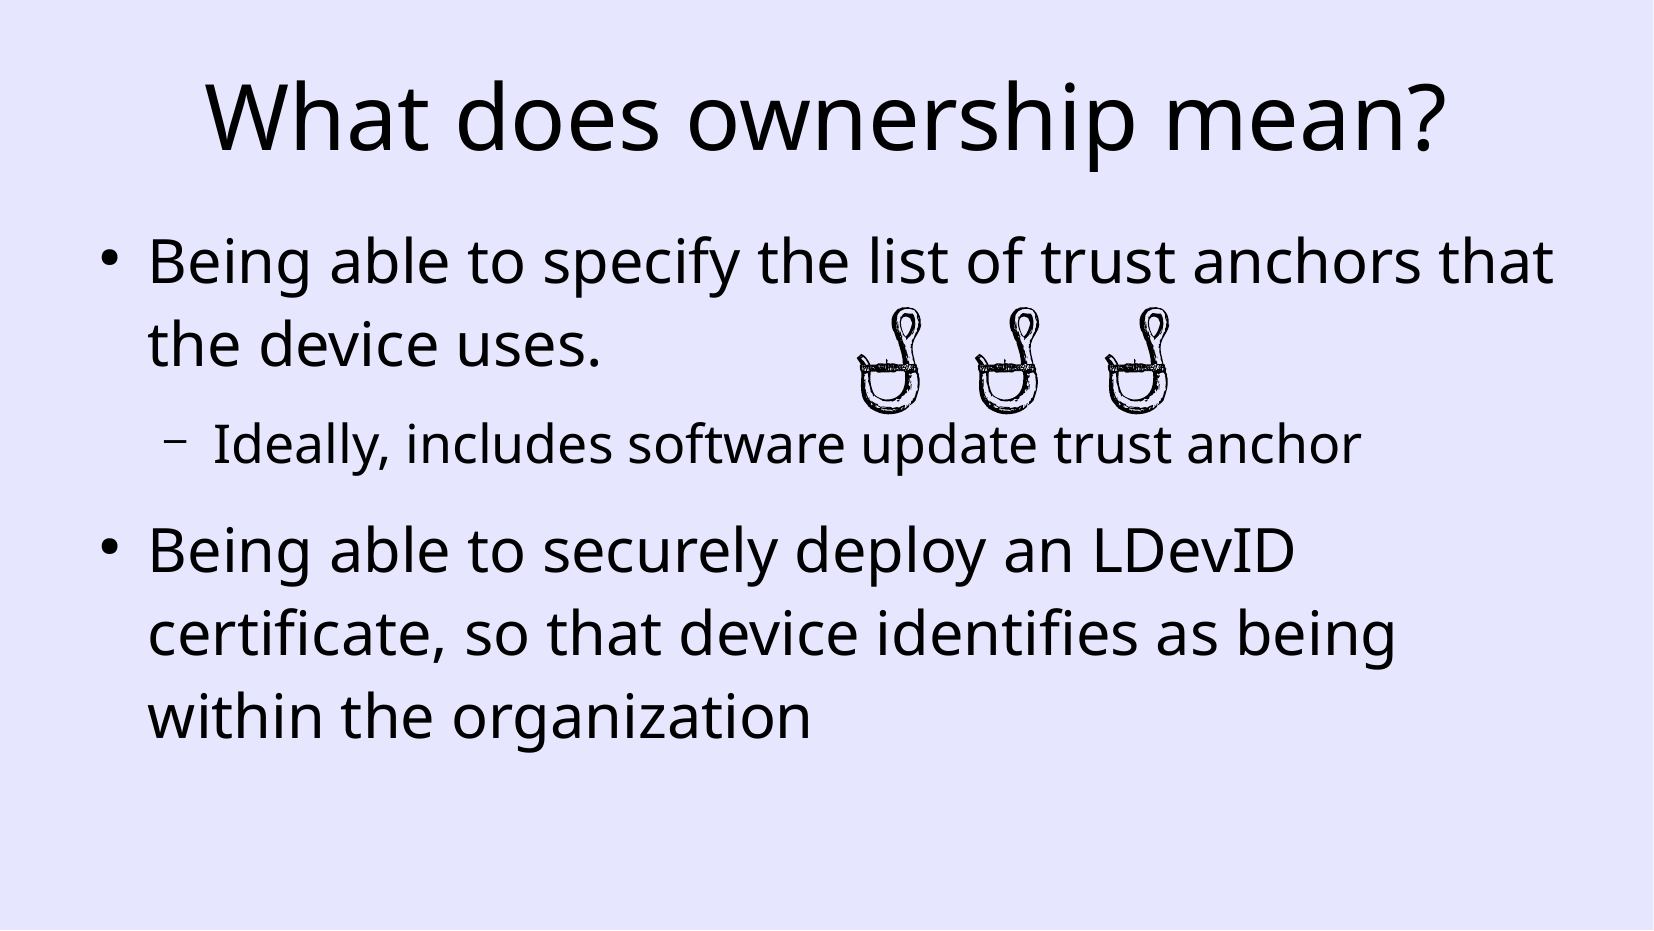

# What does ownership mean?
Being able to specify the list of trust anchors that the device uses.
Ideally, includes software update trust anchor
Being able to securely deploy an LDevID certificate, so that device identifies as being within the organization